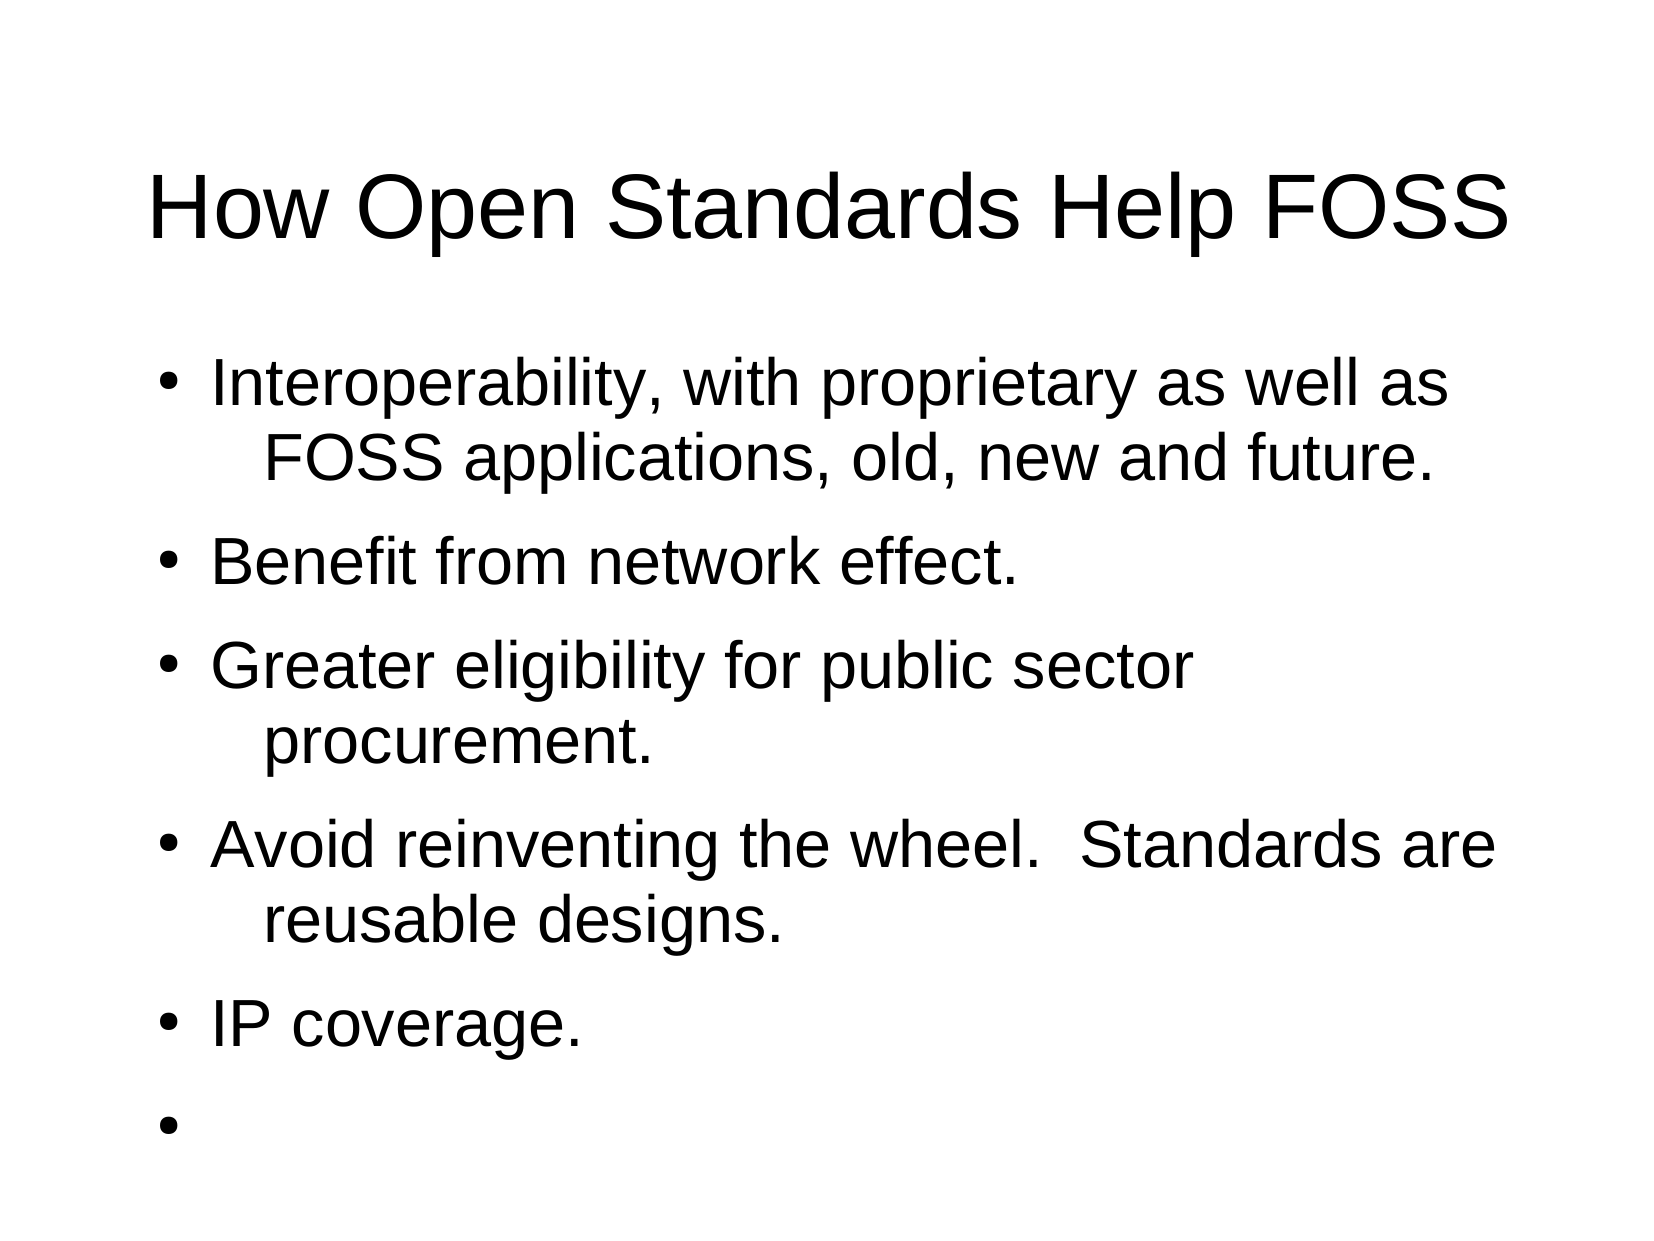

# How Open Standards Help FOSS
Interoperability, with proprietary as well as FOSS applications, old, new and future.
Benefit from network effect.
Greater eligibility for public sector procurement.
Avoid reinventing the wheel. Standards are reusable designs.
IP coverage.